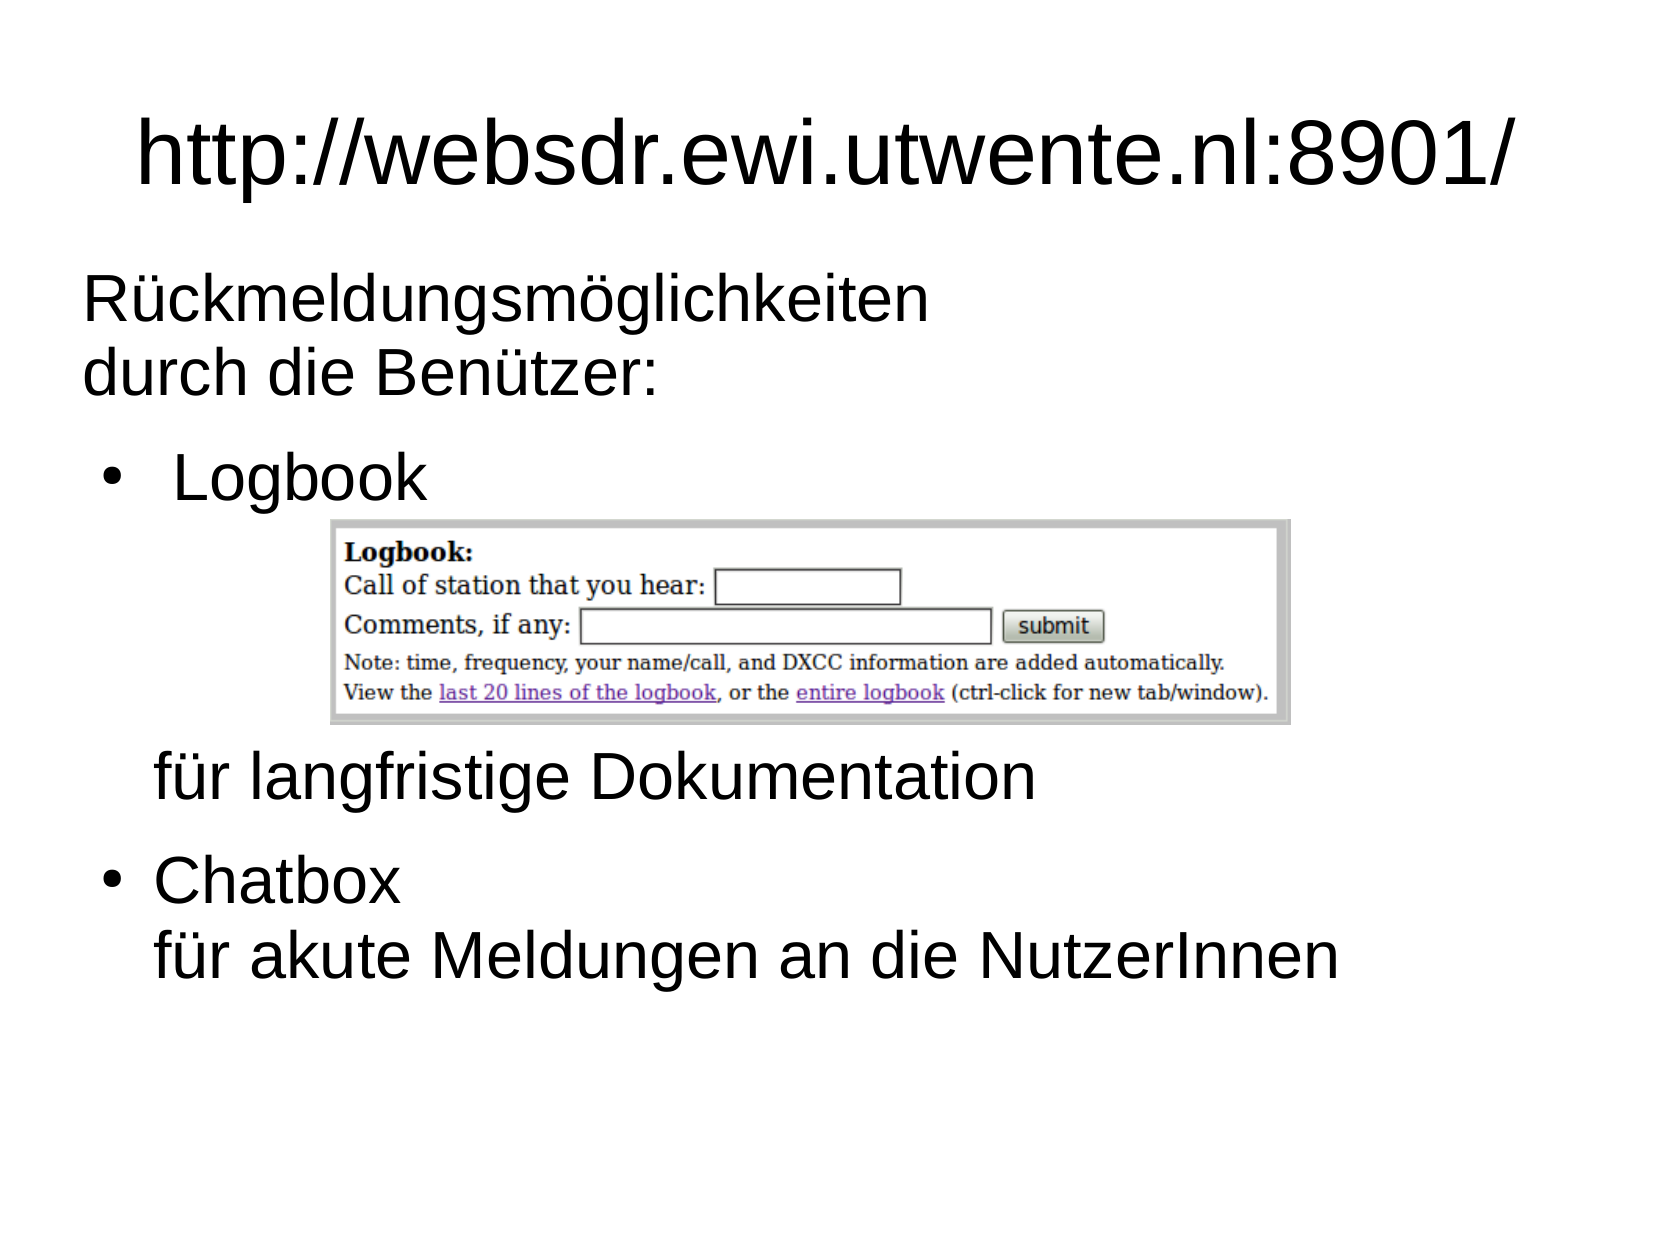

# http://websdr.ewi.utwente.nl:8901/
Rückmeldungsmöglichkeiten
durch die Benützer:
 Logbook
für langfristige Dokumentation
Chatbox
für akute Meldungen an die NutzerInnen